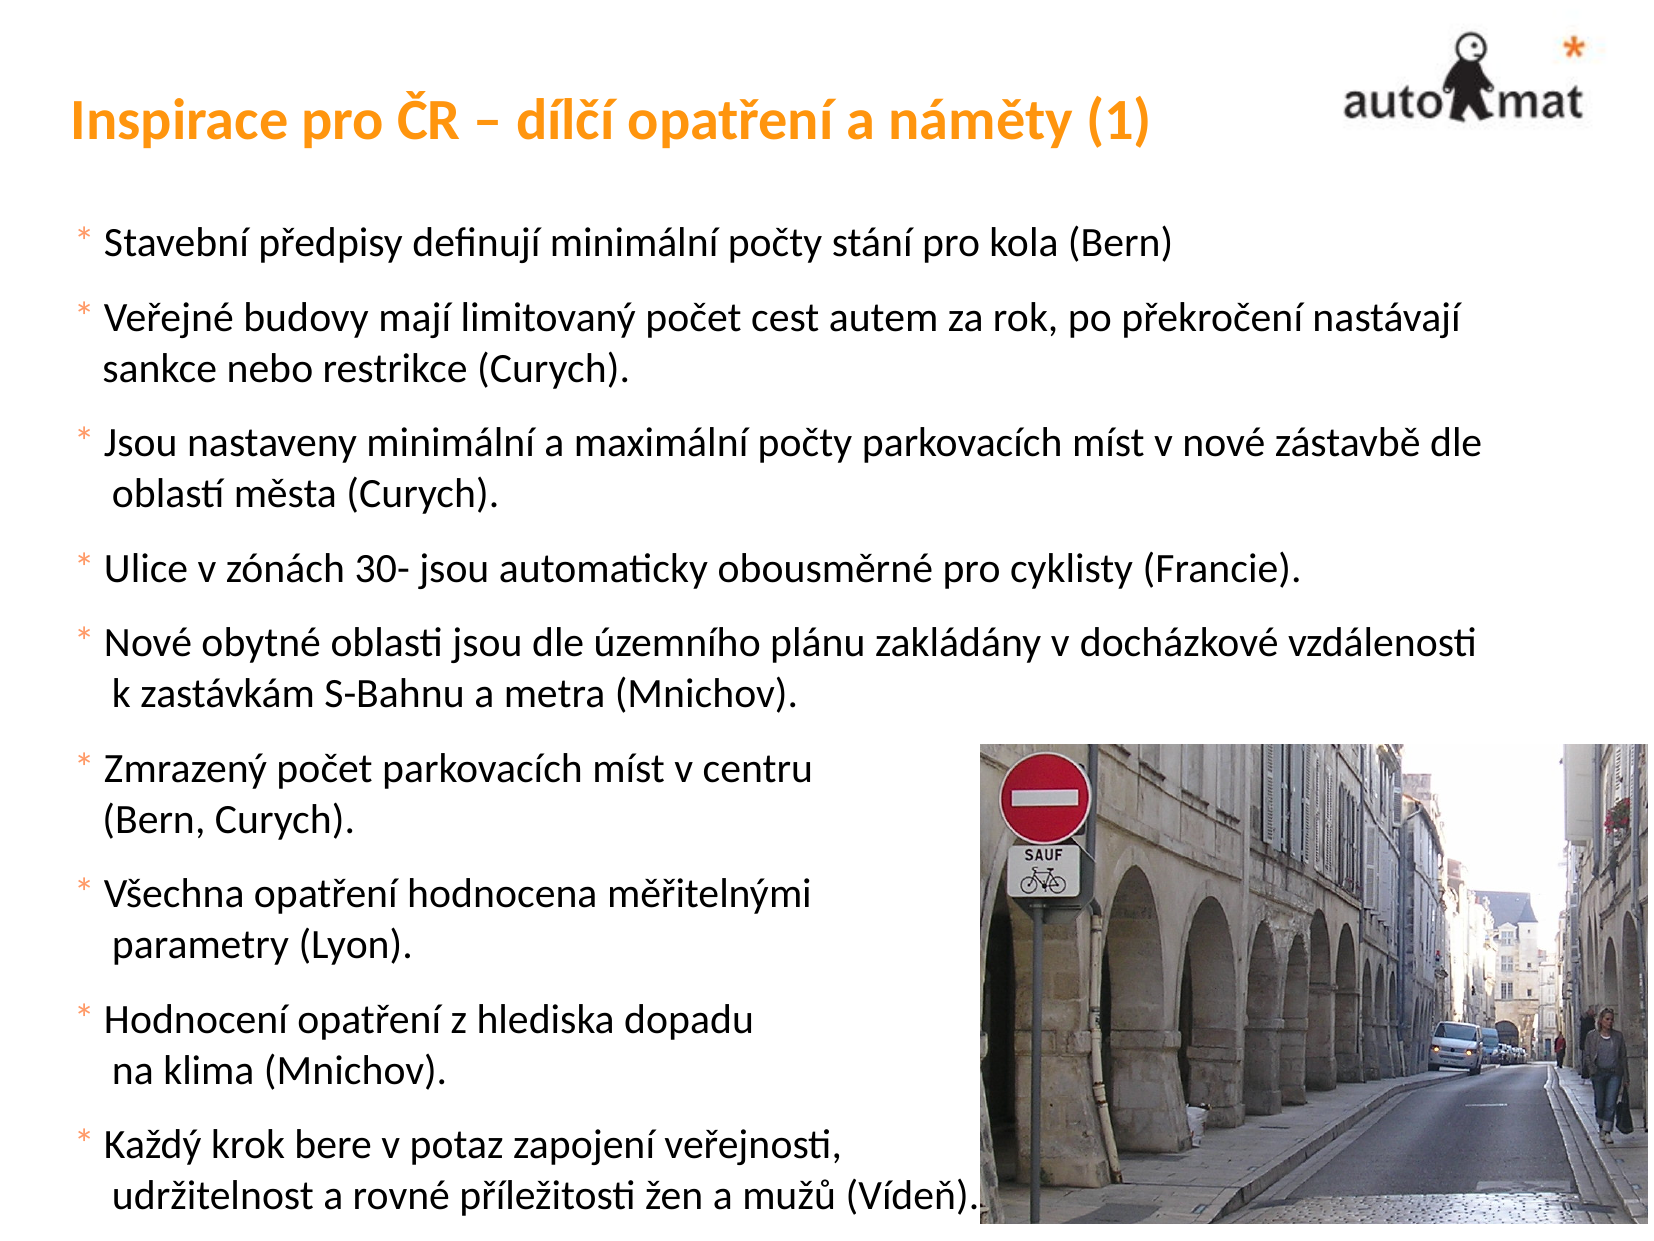

Inspirace pro ČR – dílčí opatření a náměty (1)
* Stavební předpisy definují minimální počty stání pro kola (Bern)
* Veřejné budovy mají limitovaný počet cest autem za rok, po překročení nastávají
 sankce nebo restrikce (Curych).
* Jsou nastaveny minimální a maximální počty parkovacích míst v nové zástavbě dle
 oblastí města (Curych).
* Ulice v zónách 30- jsou automaticky obousměrné pro cyklisty (Francie).
* Nové obytné oblasti jsou dle územního plánu zakládány v docházkové vzdálenosti
 k zastávkám S-Bahnu a metra (Mnichov).
* Zmrazený počet parkovacích míst v centru
 (Bern, Curych).
* Všechna opatření hodnocena měřitelnými
 parametry (Lyon).
* Hodnocení opatření z hlediska dopadu
 na klima (Mnichov).
* Každý krok bere v potaz zapojení veřejnosti,
 udržitelnost a rovné příležitosti žen a mužů (Vídeň).